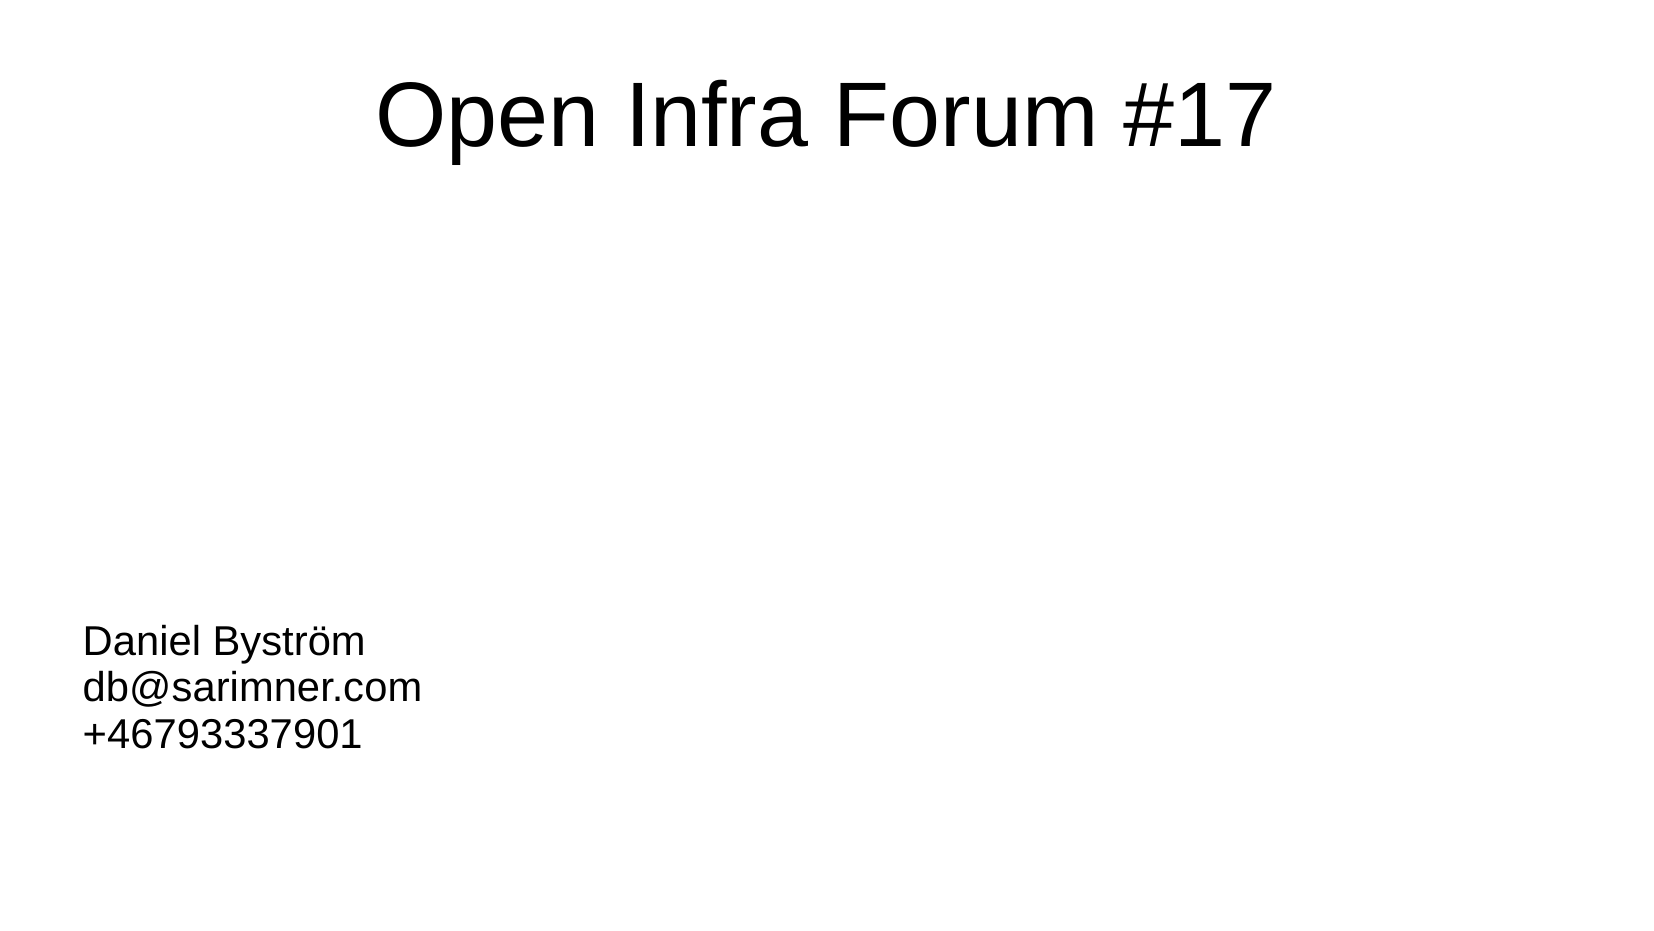

# Open Infra Forum #17
Daniel Byström
db@sarimner.com
+46793337901